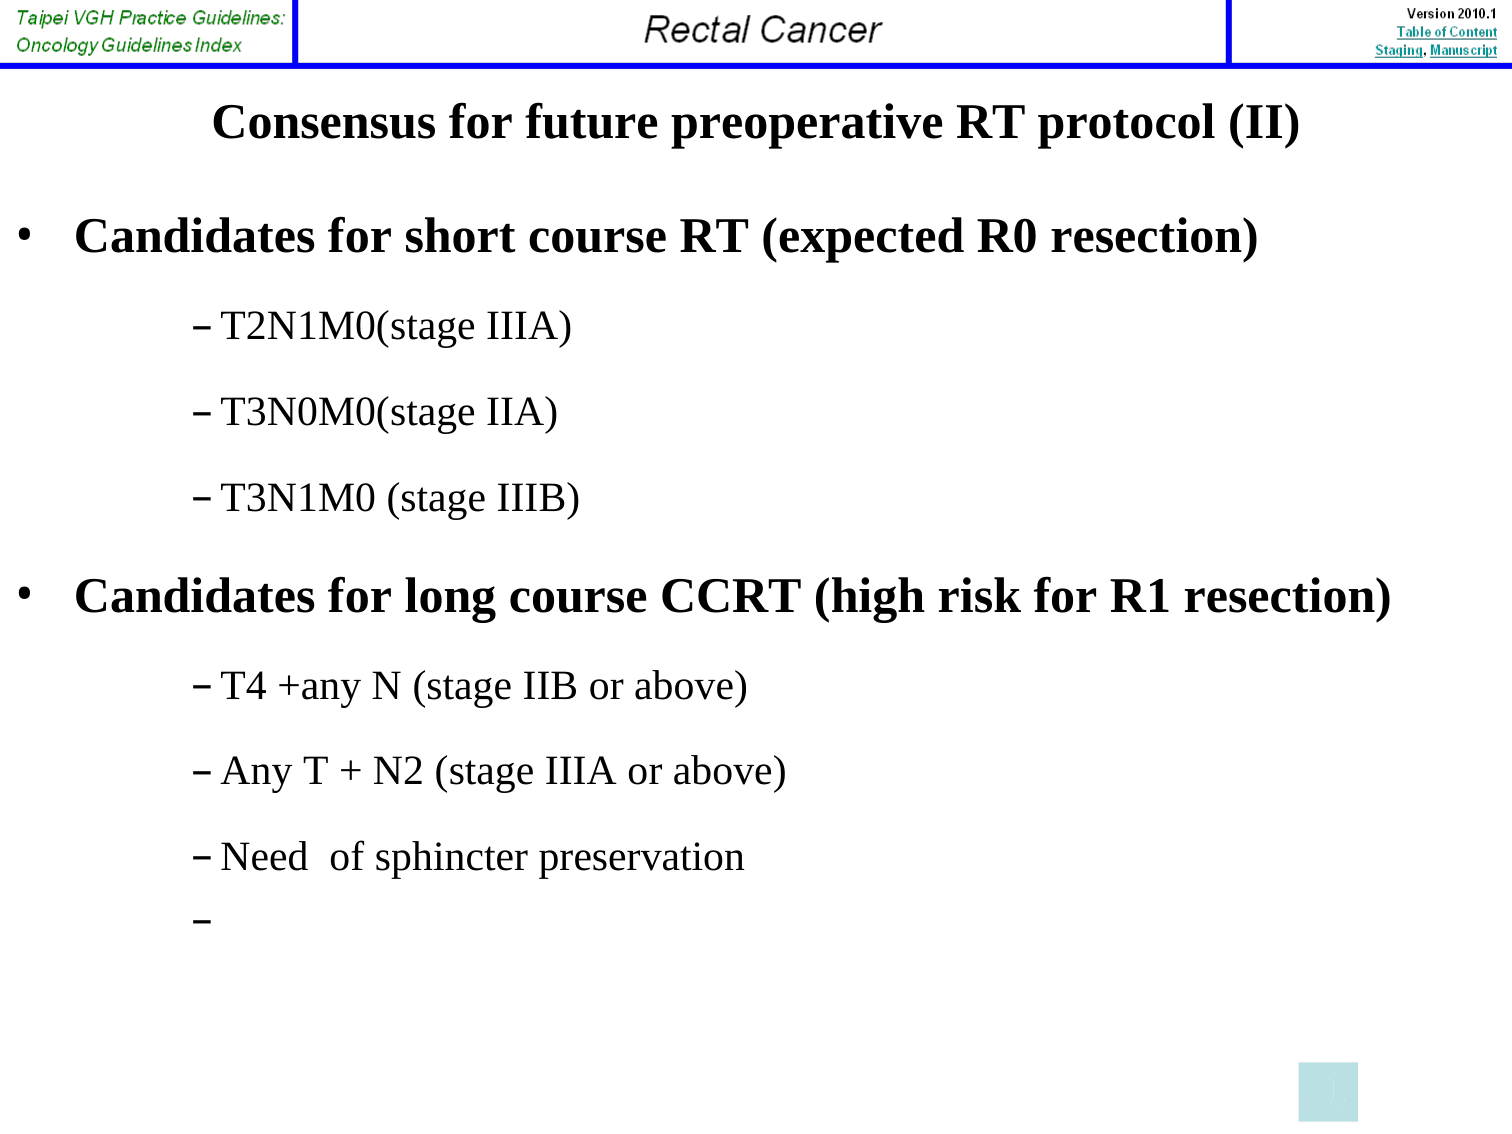

# Consensus for future preoperative RT protocol (II)
Candidates for short course RT (expected R0 resection)
T2N1M0(stage IIIA)
T3N0M0(stage IIA)
T3N1M0 (stage IIIB)
Candidates for long course CCRT (high risk for R1 resection)
T4 +any N (stage IIB or above)
Any T + N2 (stage IIIA or above)
Need of sphincter preservation